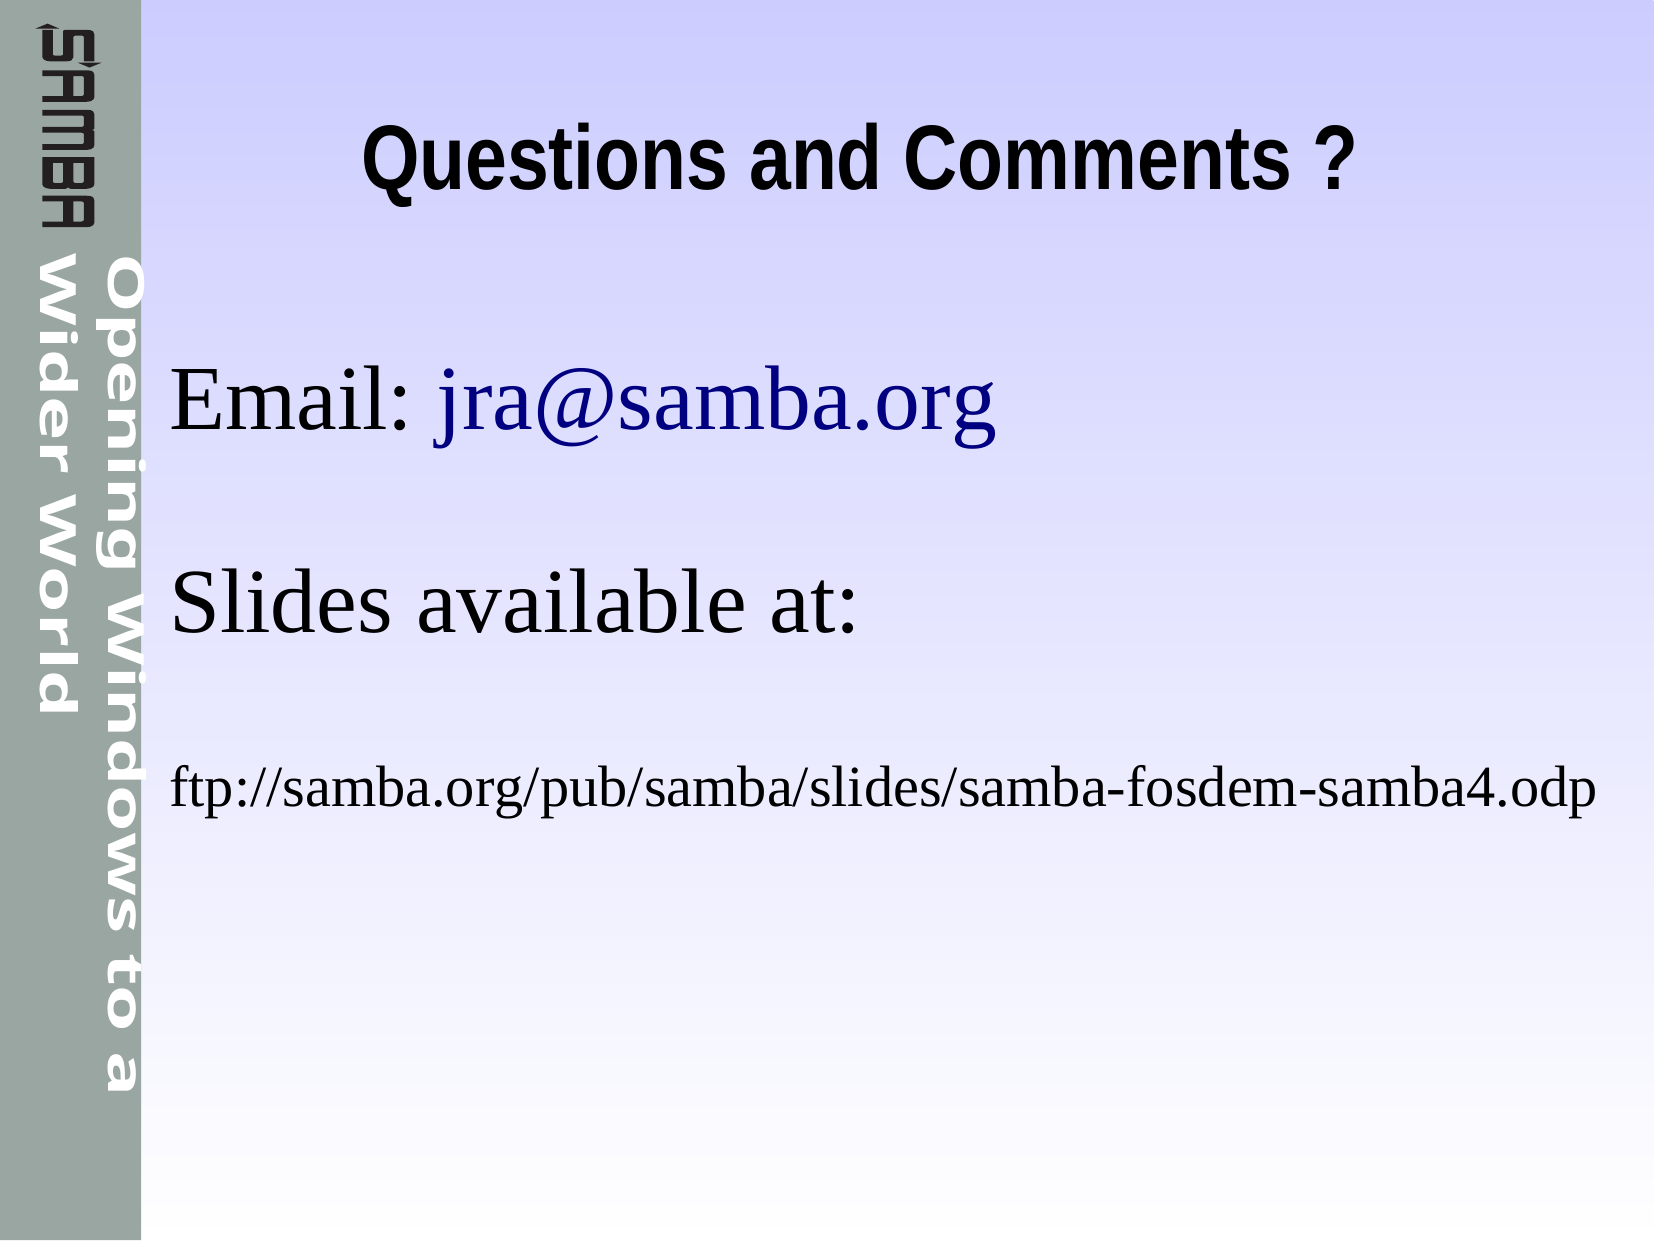

# Questions and Comments ?
Email: jra@samba.org
Slides available at:
ftp://samba.org/pub/samba/slides/samba-fosdem-samba4.odp